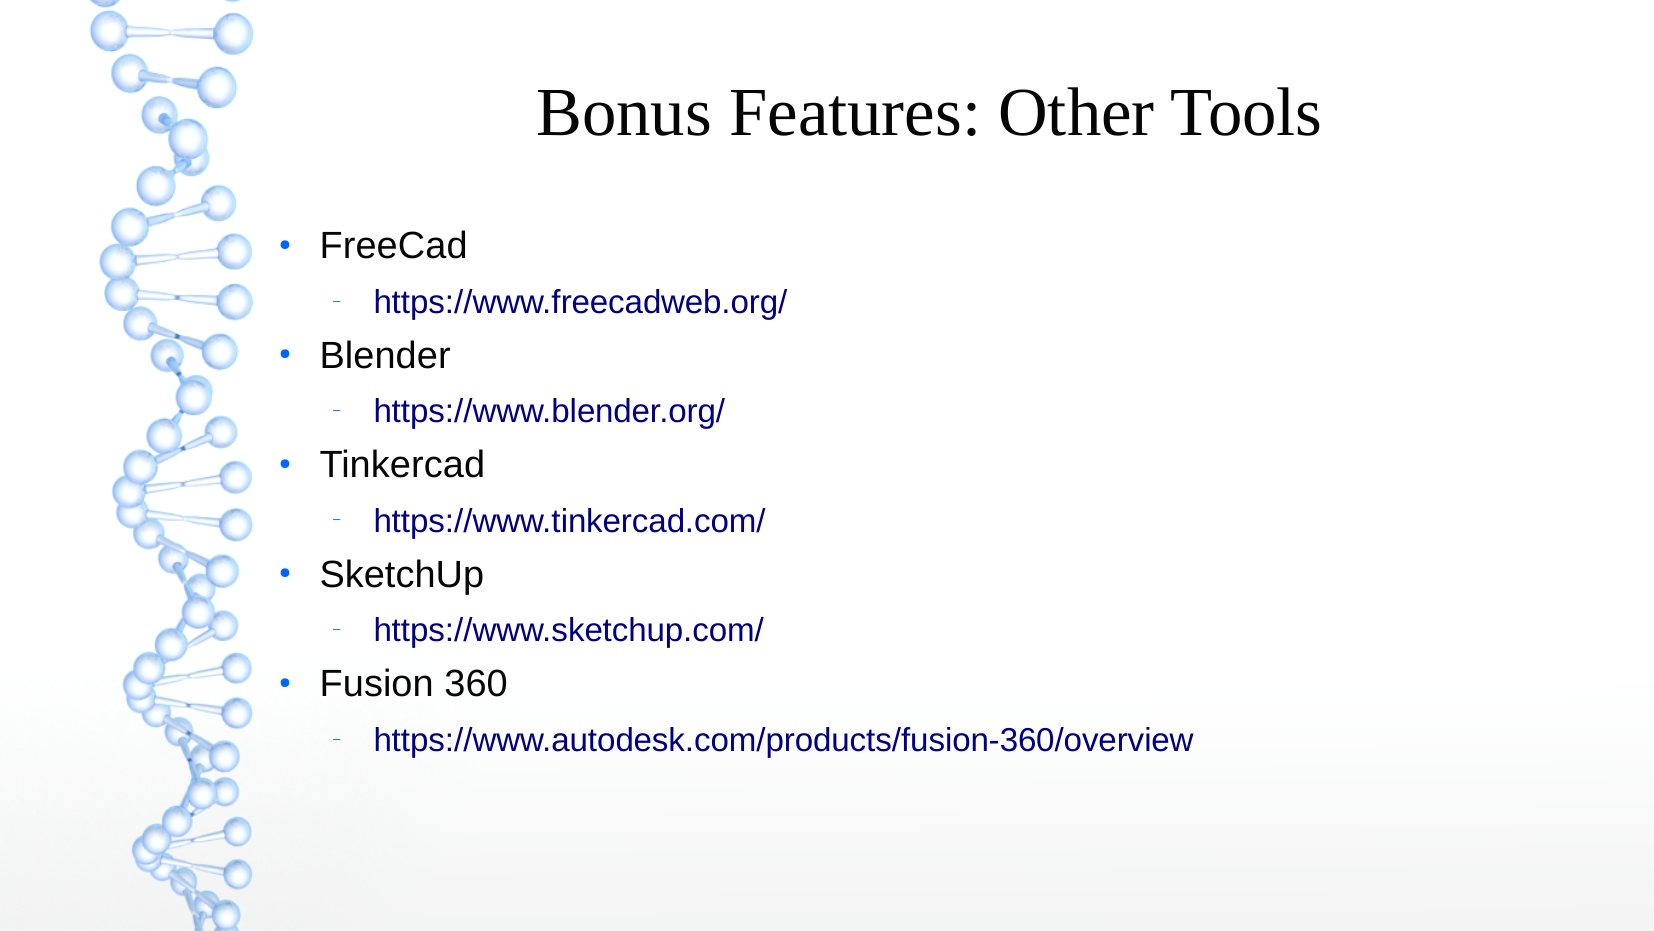

# Bonus Features: Other Tools
FreeCad
https://www.freecadweb.org/
Blender
https://www.blender.org/
Tinkercad
https://www.tinkercad.com/
SketchUp
https://www.sketchup.com/
Fusion 360
https://www.autodesk.com/products/fusion-360/overview